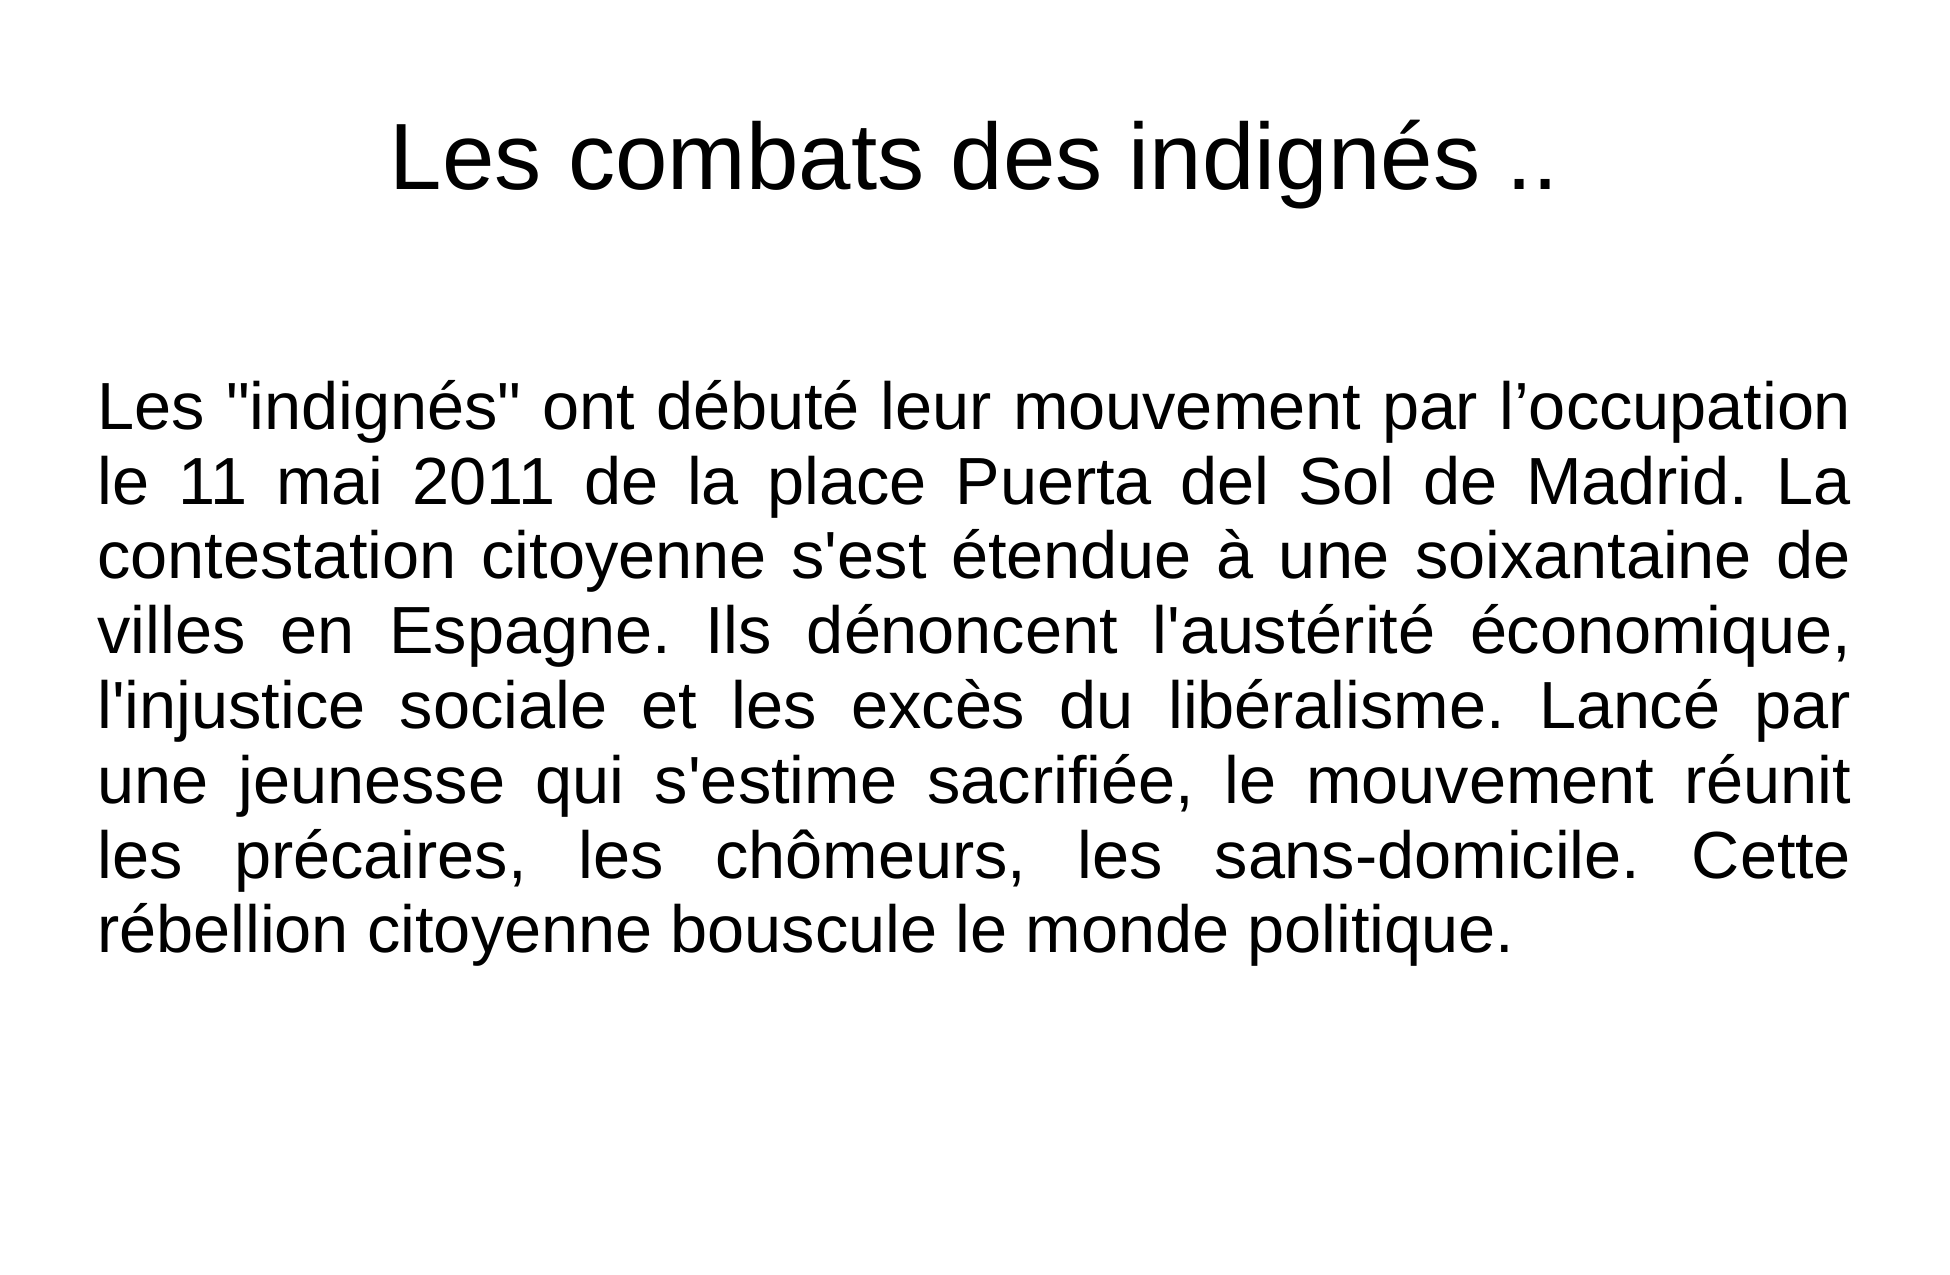

# Les combats des indignés ..
Les "indignés" ont débuté leur mouvement par l’occupation le 11 mai 2011 de la place Puerta del Sol de Madrid. La contestation citoyenne s'est étendue à une soixantaine de villes en Espagne. Ils dénoncent l'austérité économique, l'injustice sociale et les excès du libéralisme. Lancé par une jeunesse qui s'estime sacrifiée, le mouvement réunit les précaires, les chômeurs, les sans-domicile. Cette rébellion citoyenne bouscule le monde politique.